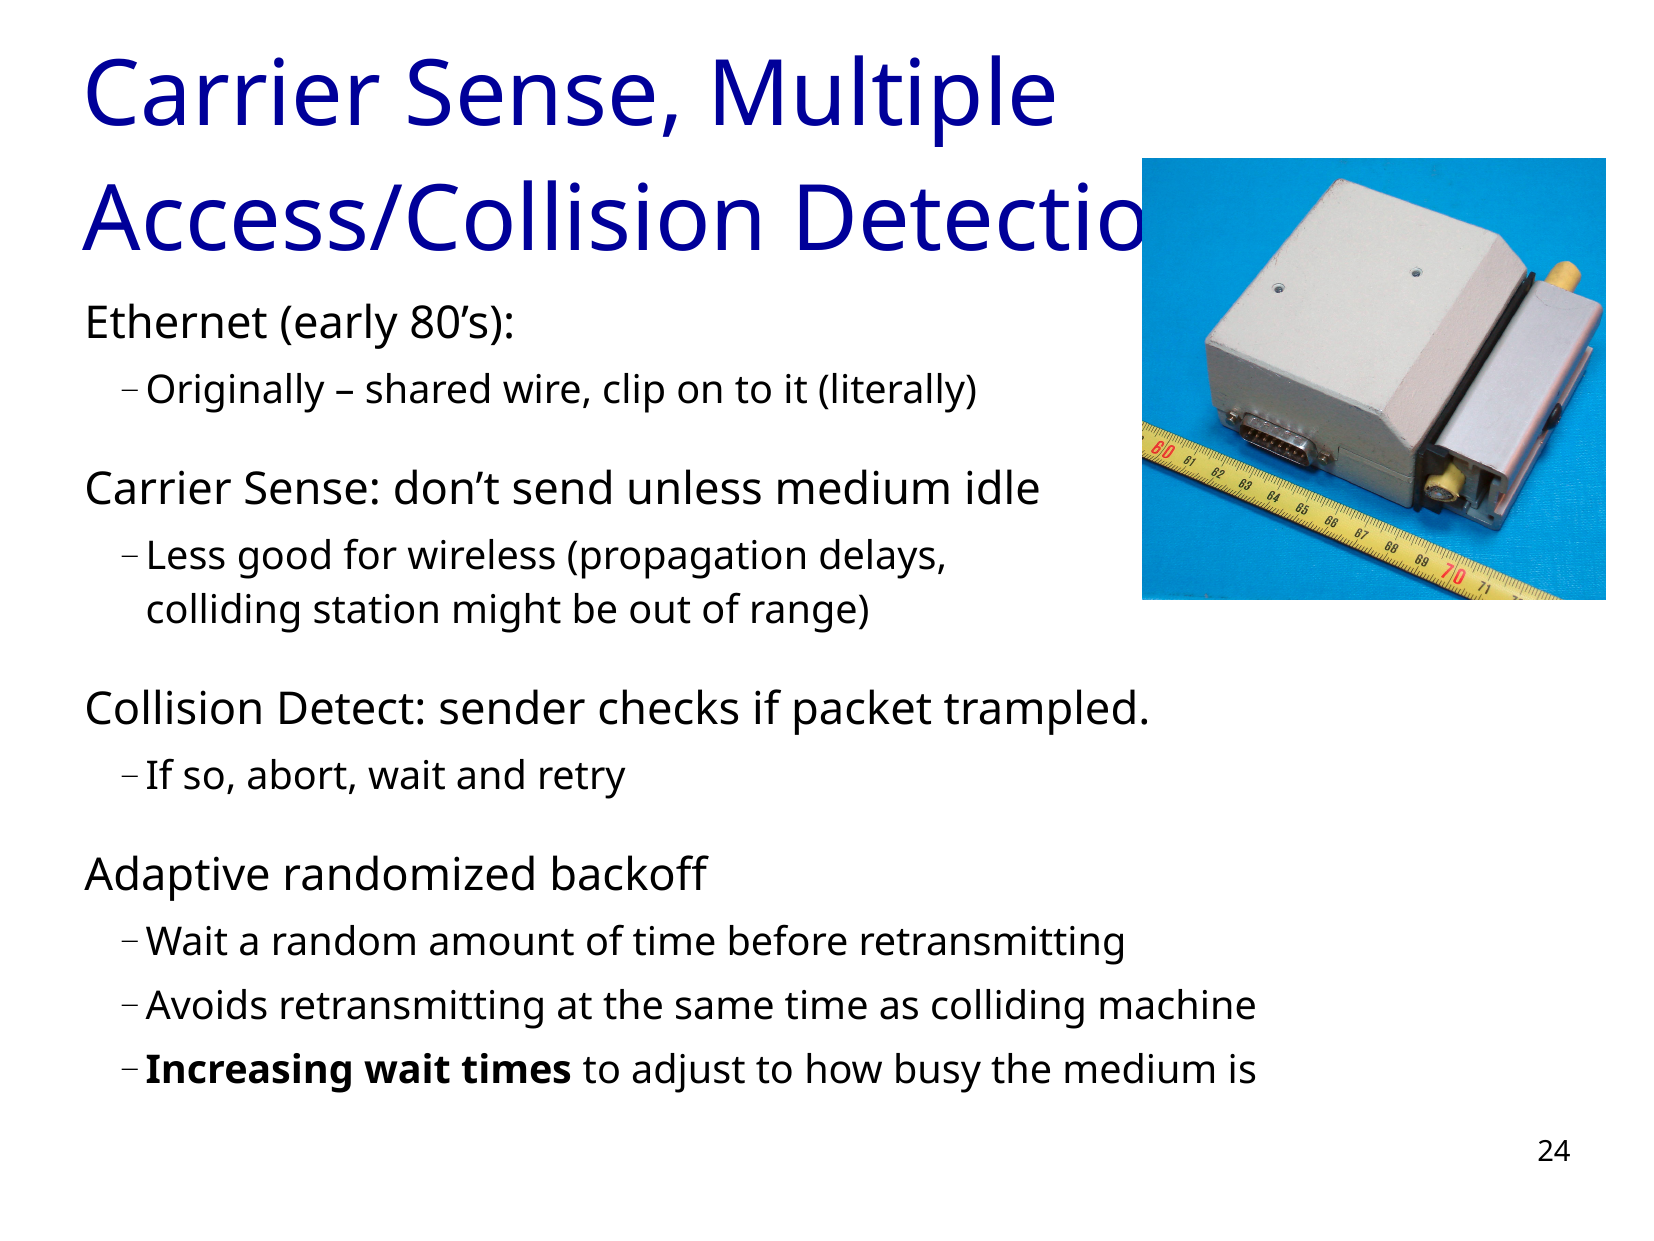

# Carrier Sense, Multiple Access/Collision Detection
Ethernet (early 80’s):
Originally – shared wire, clip on to it (literally)
Carrier Sense: don’t send unless medium idle
Less good for wireless (propagation delays,
colliding station might be out of range)
Collision Detect: sender checks if packet trampled.
If so, abort, wait and retry
Adaptive randomized backoff
Wait a random amount of time before retransmitting
Avoids retransmitting at the same time as colliding machine
Increasing wait times to adjust to how busy the medium is
24